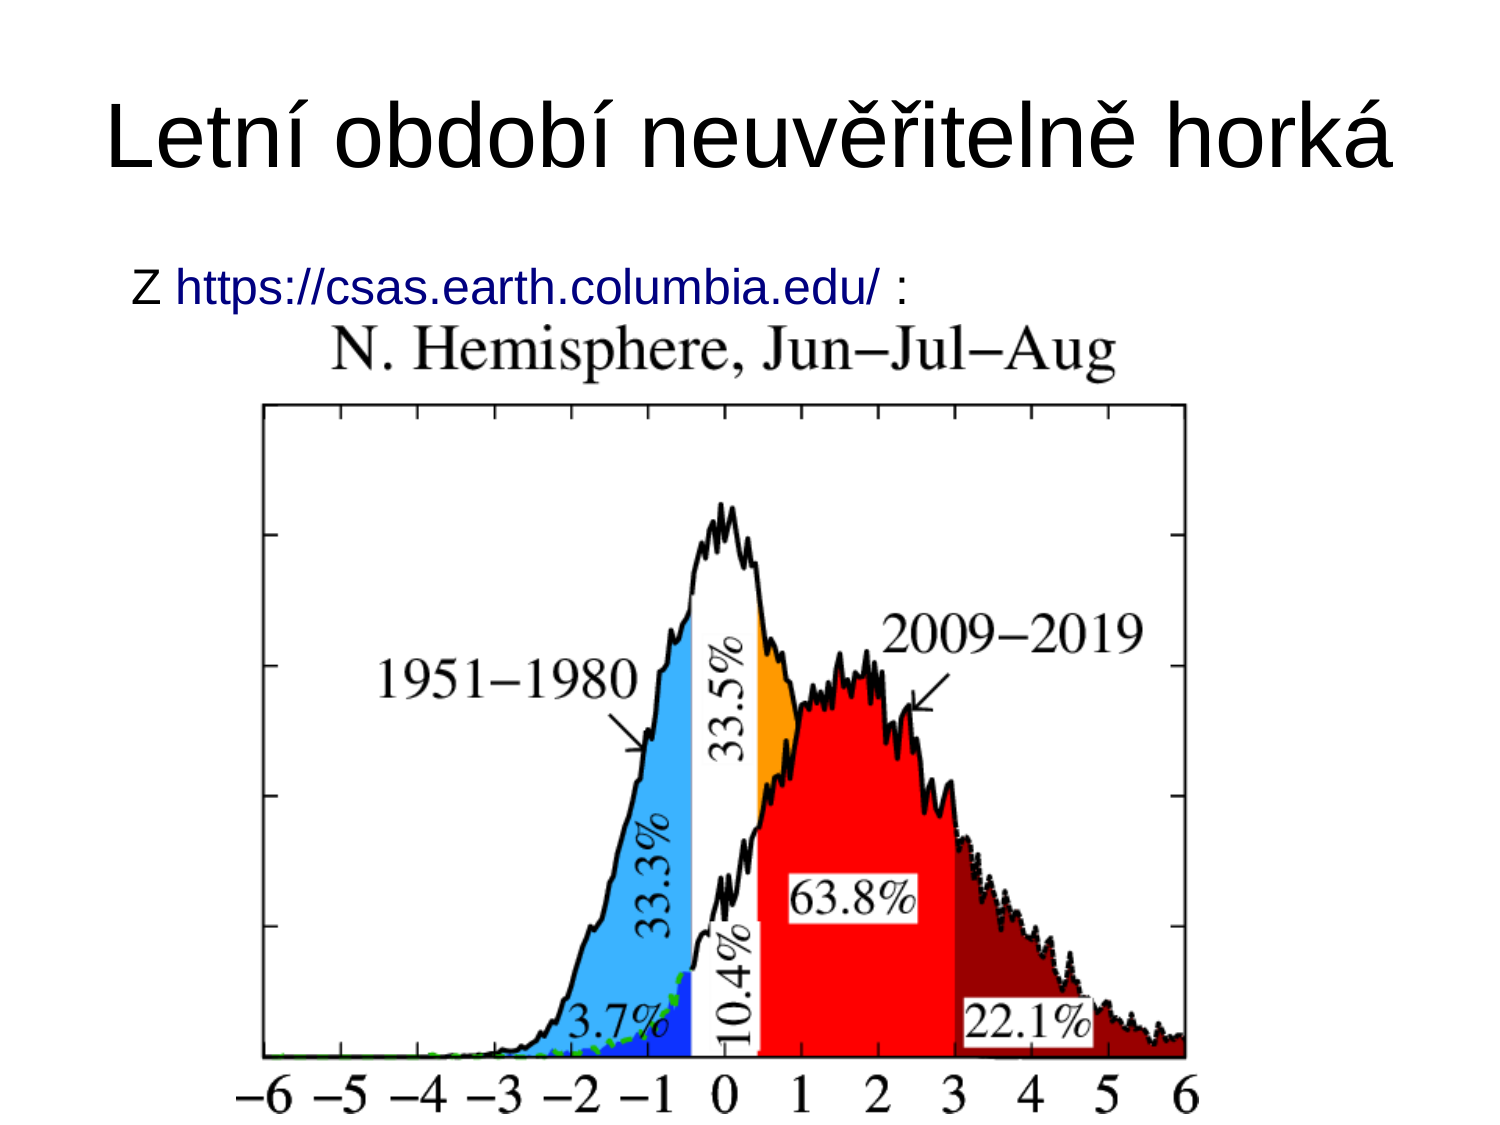

# Letní období neuvěřitelně horká
Z https://csas.earth.columbia.edu/ :